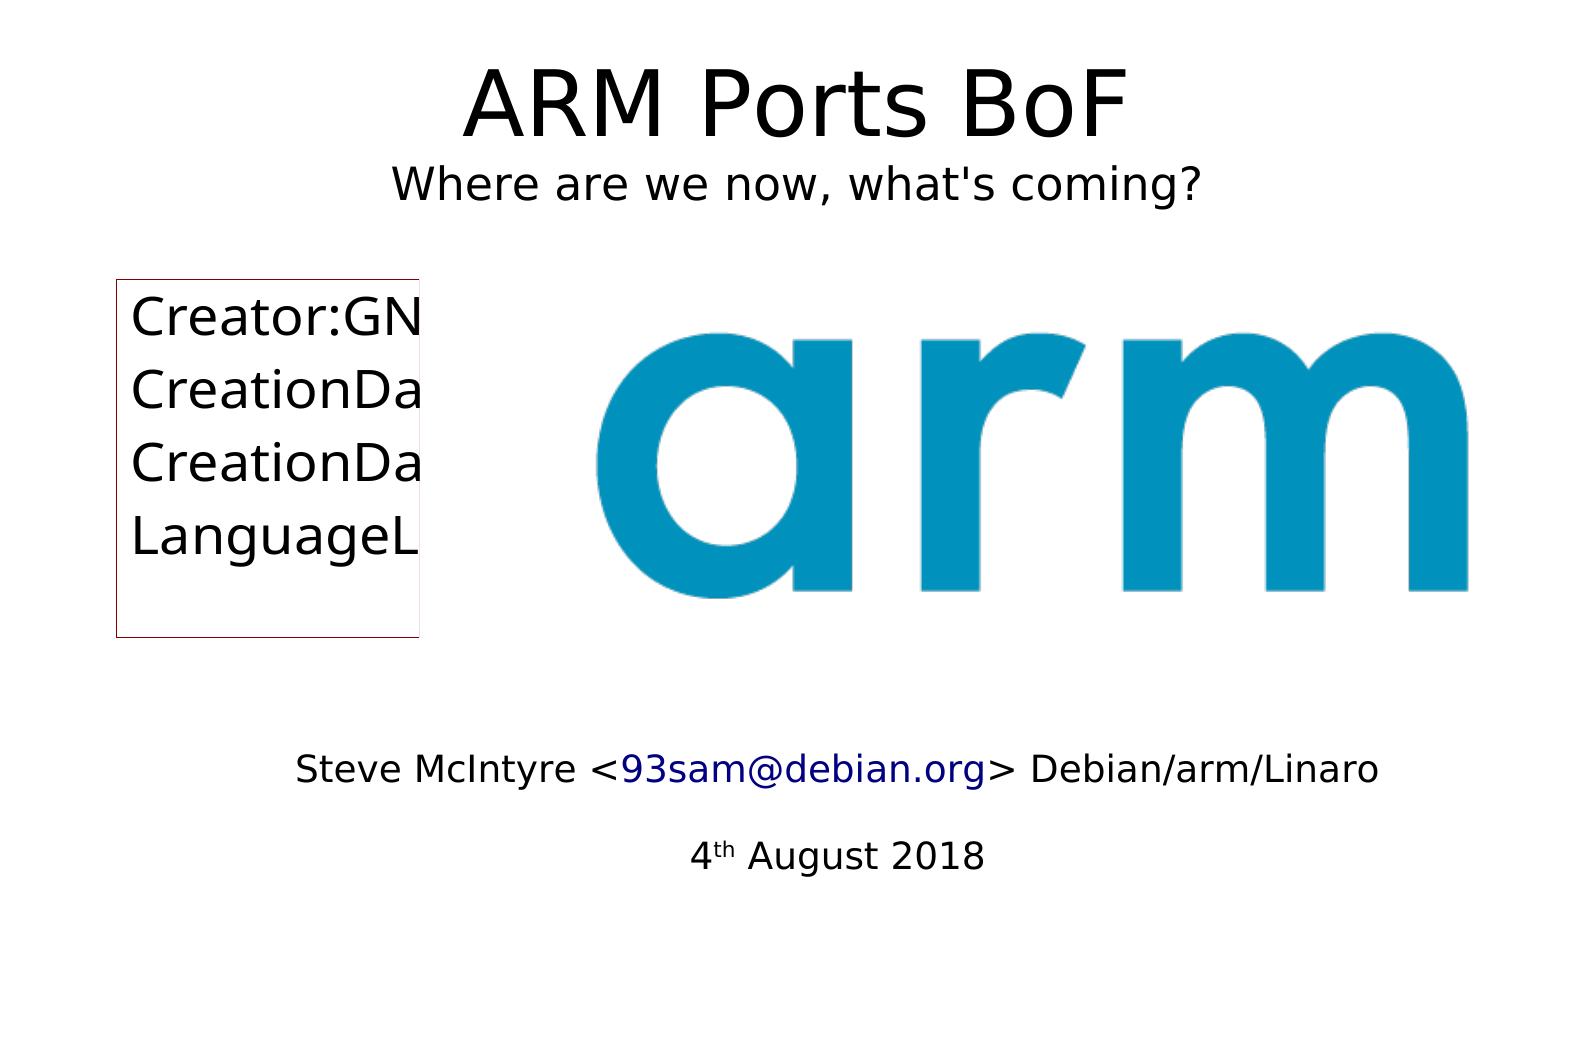

# ARM Ports BoF Where are we now, what's coming?
Steve McIntyre <93sam@debian.org> Debian/arm/Linaro
4th August 2018
1